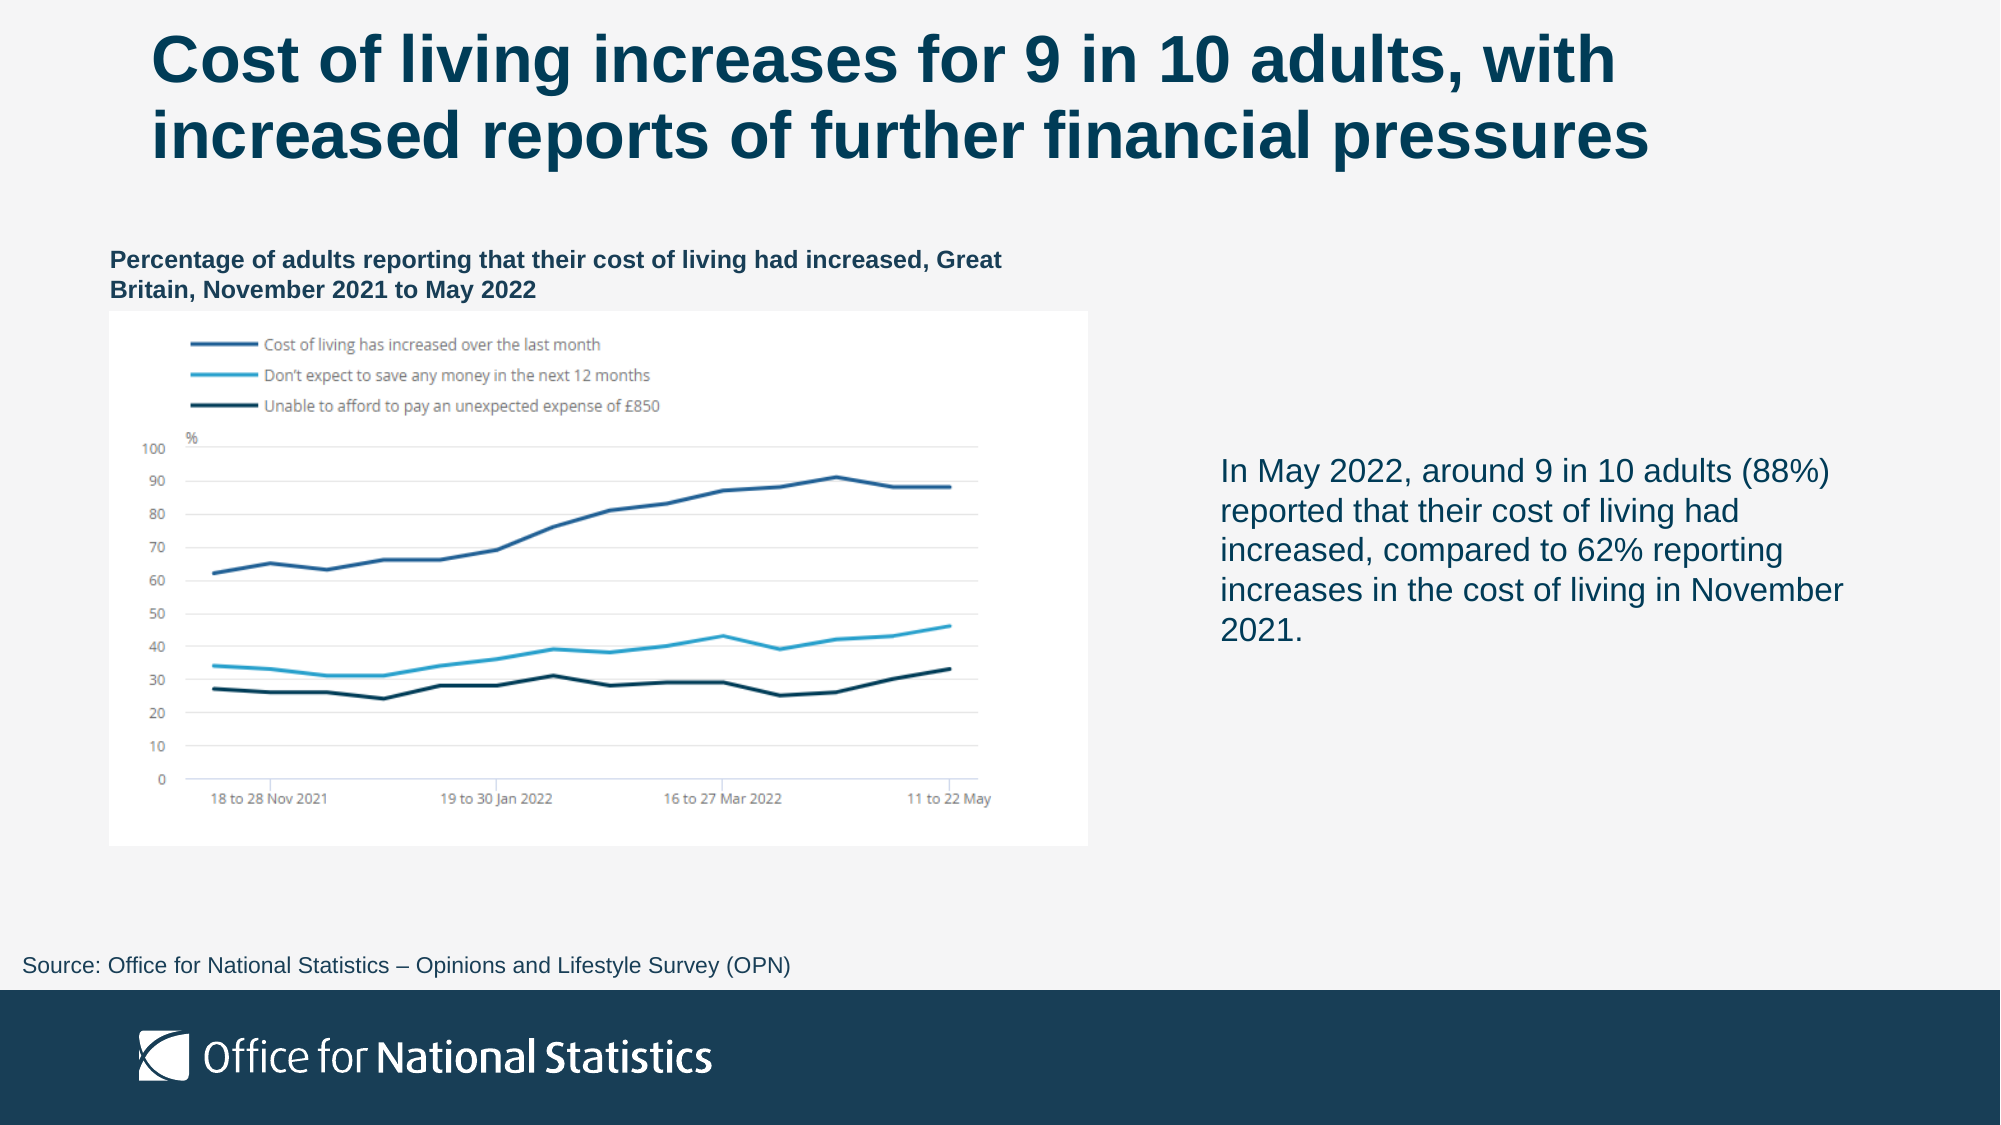

# Cost of living increases for 9 in 10 adults, with increased reports of further financial pressures
Percentage of adults reporting that their cost of living had increased, Great Britain, November 2021 to May 2022
In May 2022, around 9 in 10 adults (88%) reported that their cost of living had increased, compared to 62% reporting increases in the cost of living in November 2021.
Source: Office for National Statistics – Opinions and Lifestyle Survey (OPN)